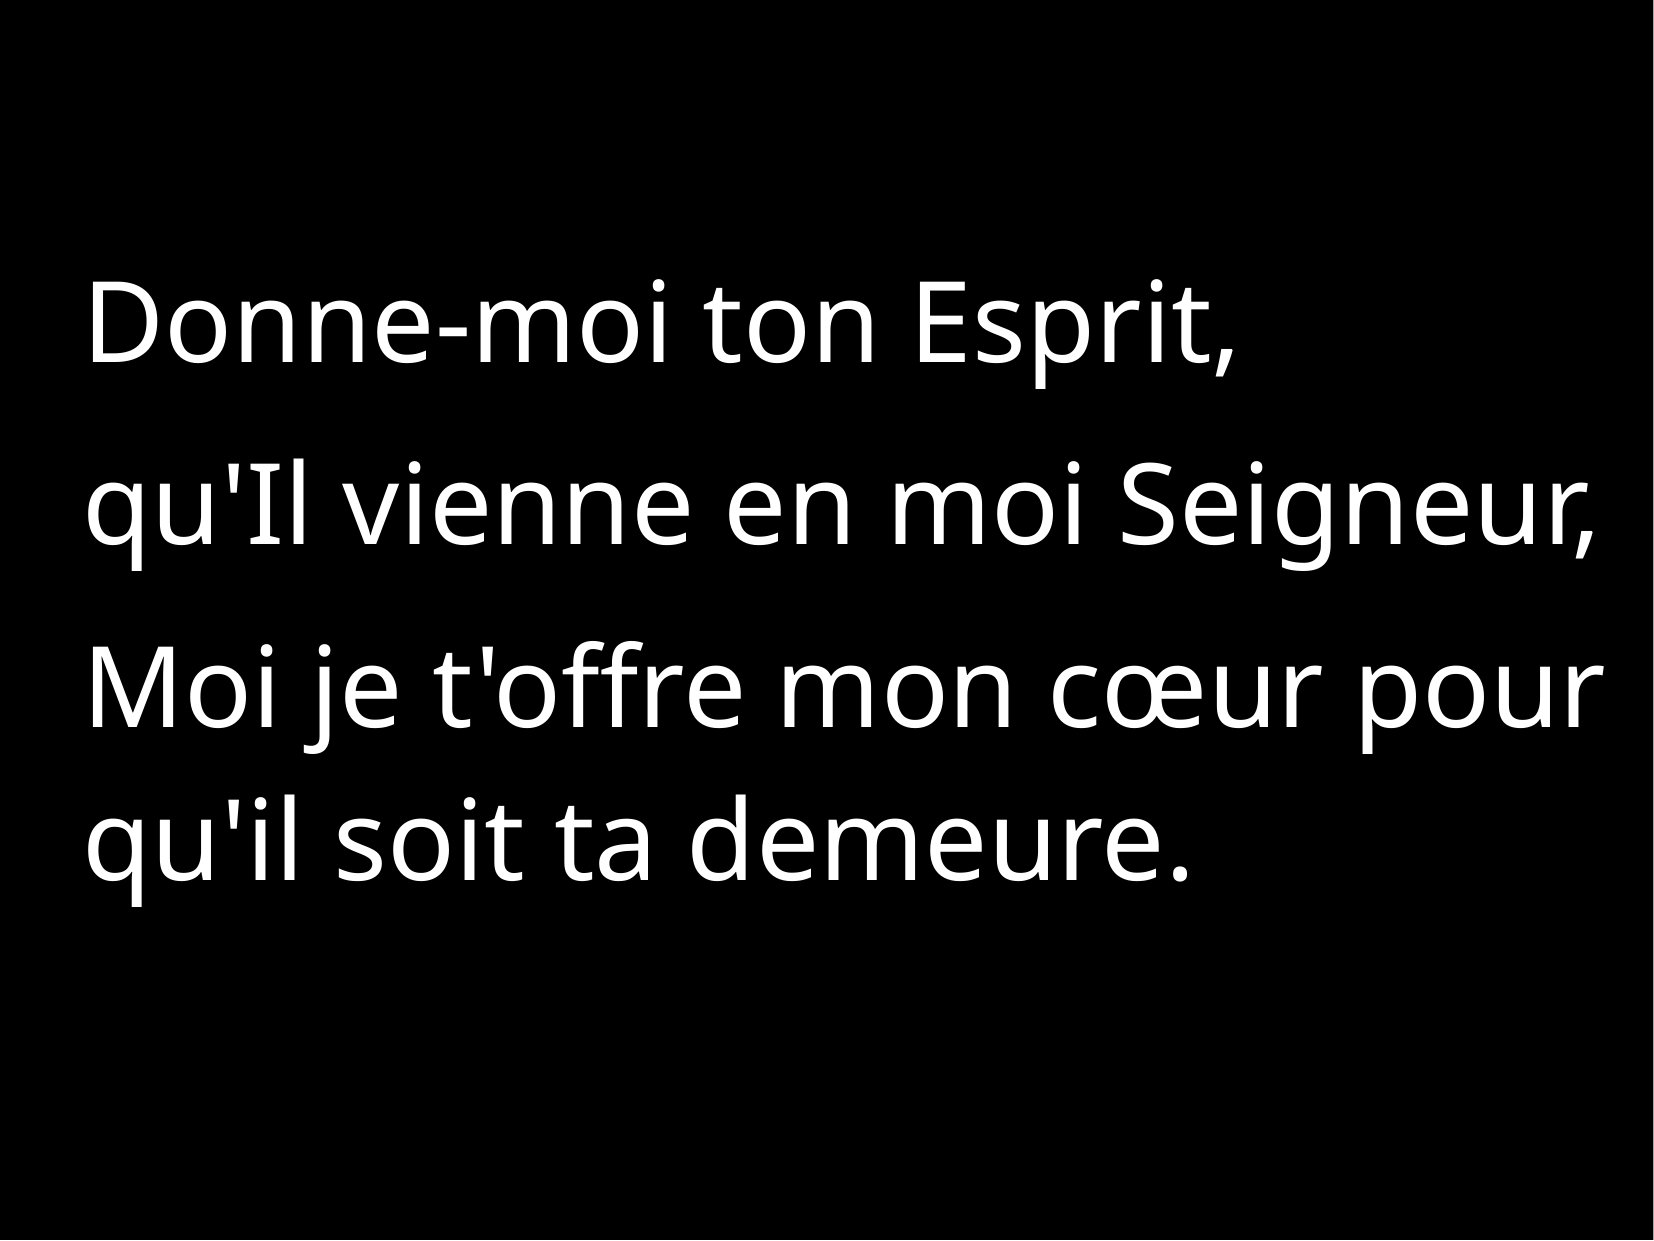

# Donne-moi ton Esprit,
qu'Il vienne en moi Seigneur,
Moi je t'offre mon cœur pour qu'il soit ta demeure.